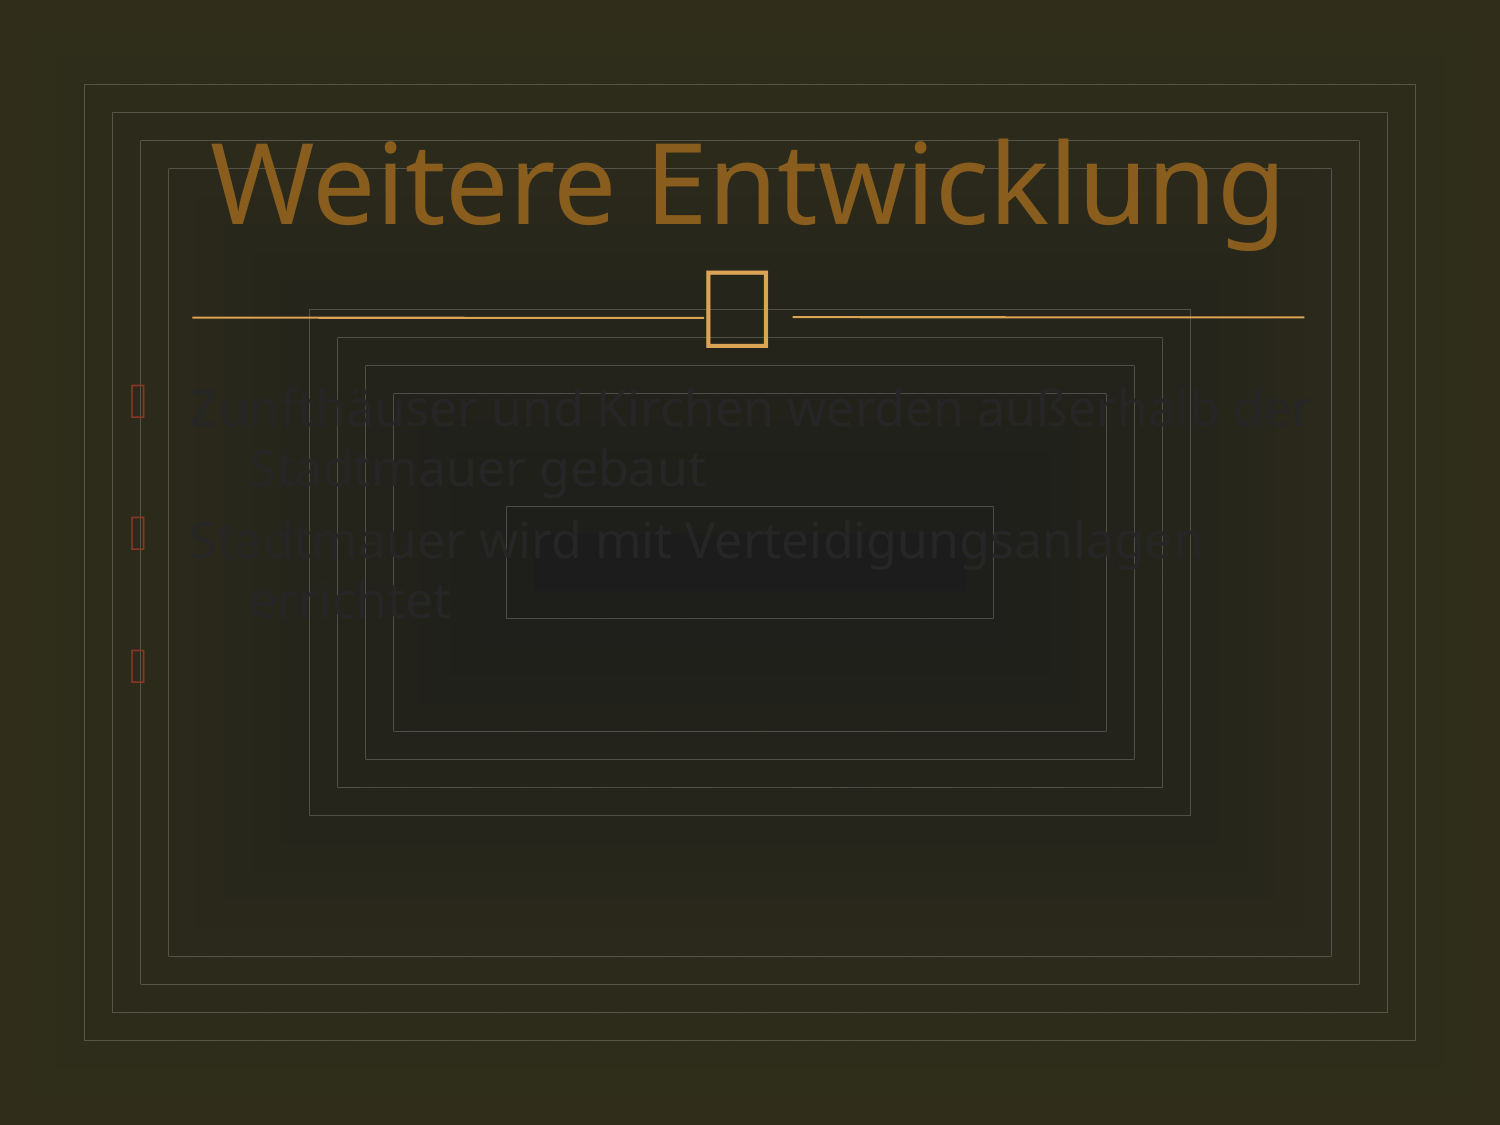

Weitere Entwicklung
# Zunfthäuser und Kirchen werden außerhalb der Stadtmauer gebaut
Stadtmauer wird mit Verteidigungsanlagen errichtet